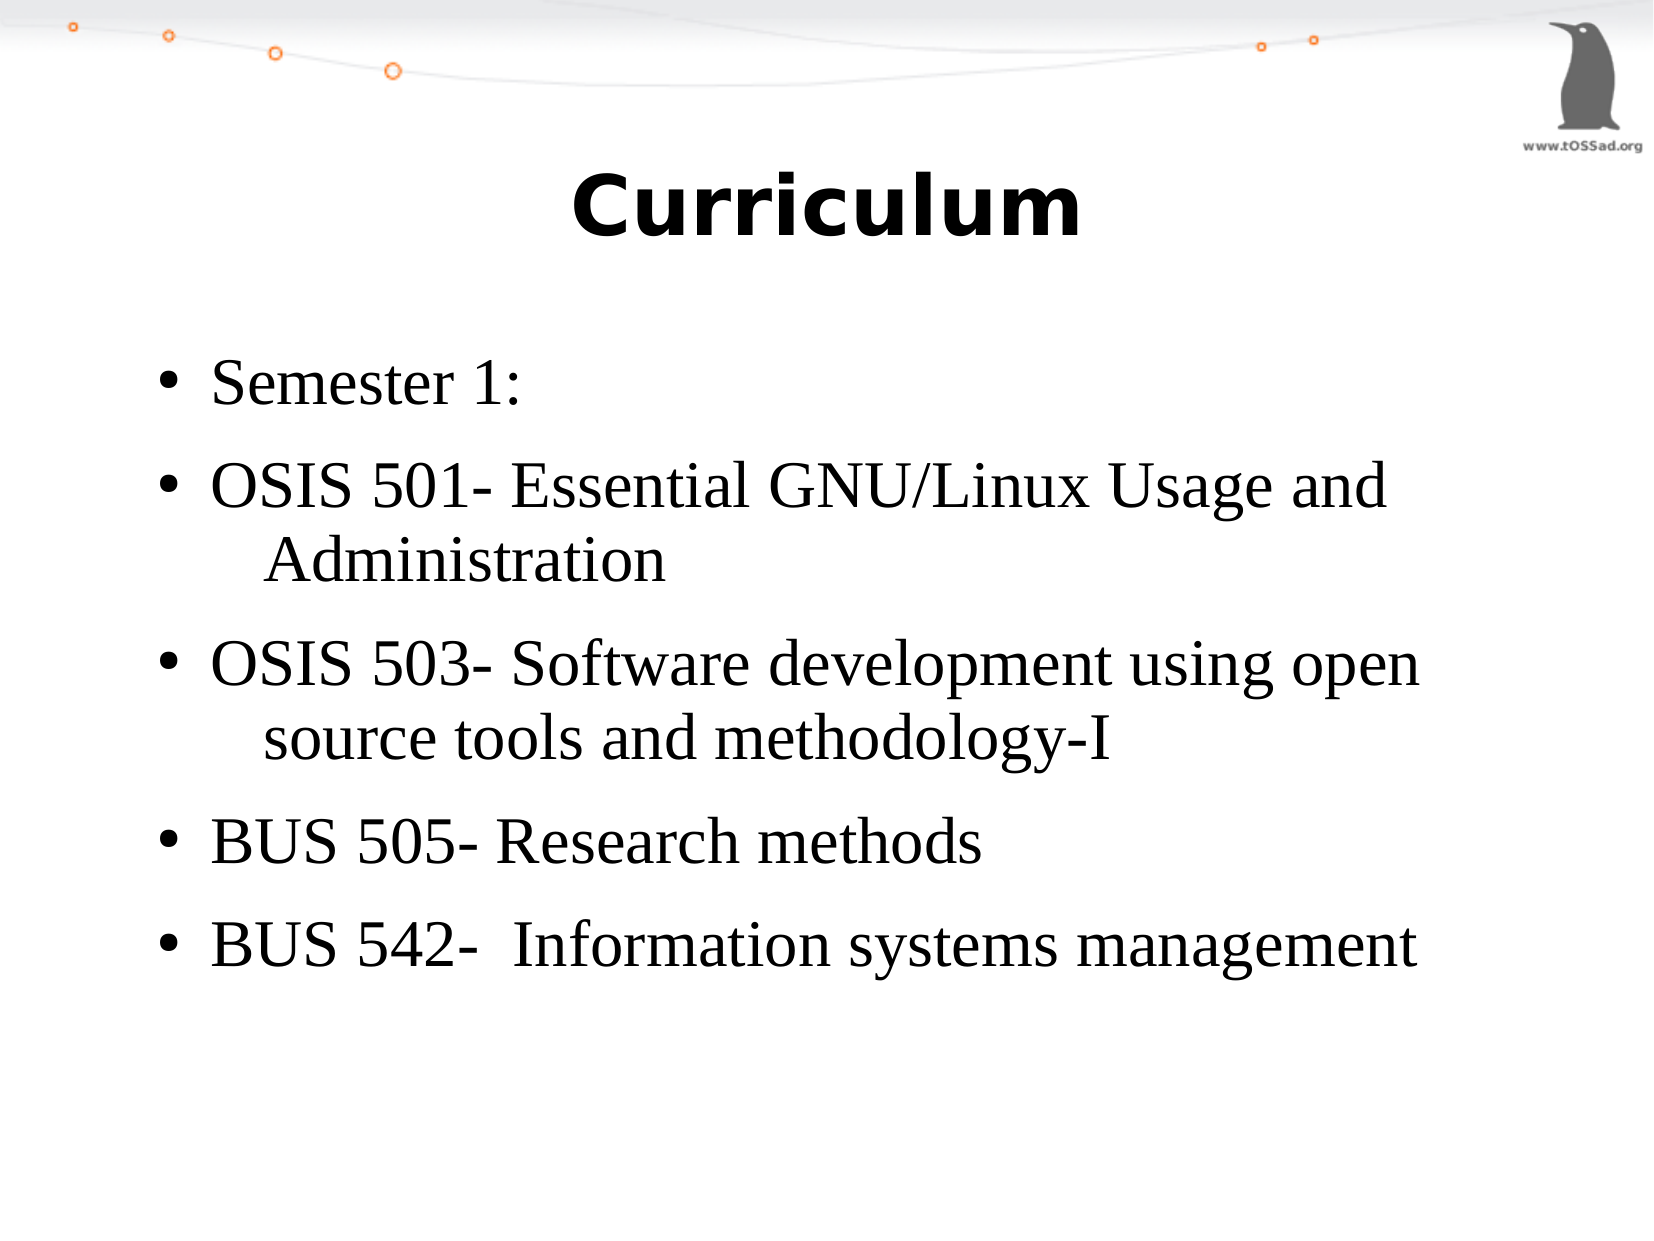

# Curriculum
Semester 1:
OSIS 501- Essential GNU/Linux Usage and Administration
OSIS 503- Software development using open source tools and methodology-I
BUS 505- Research methods
BUS 542- Information systems management